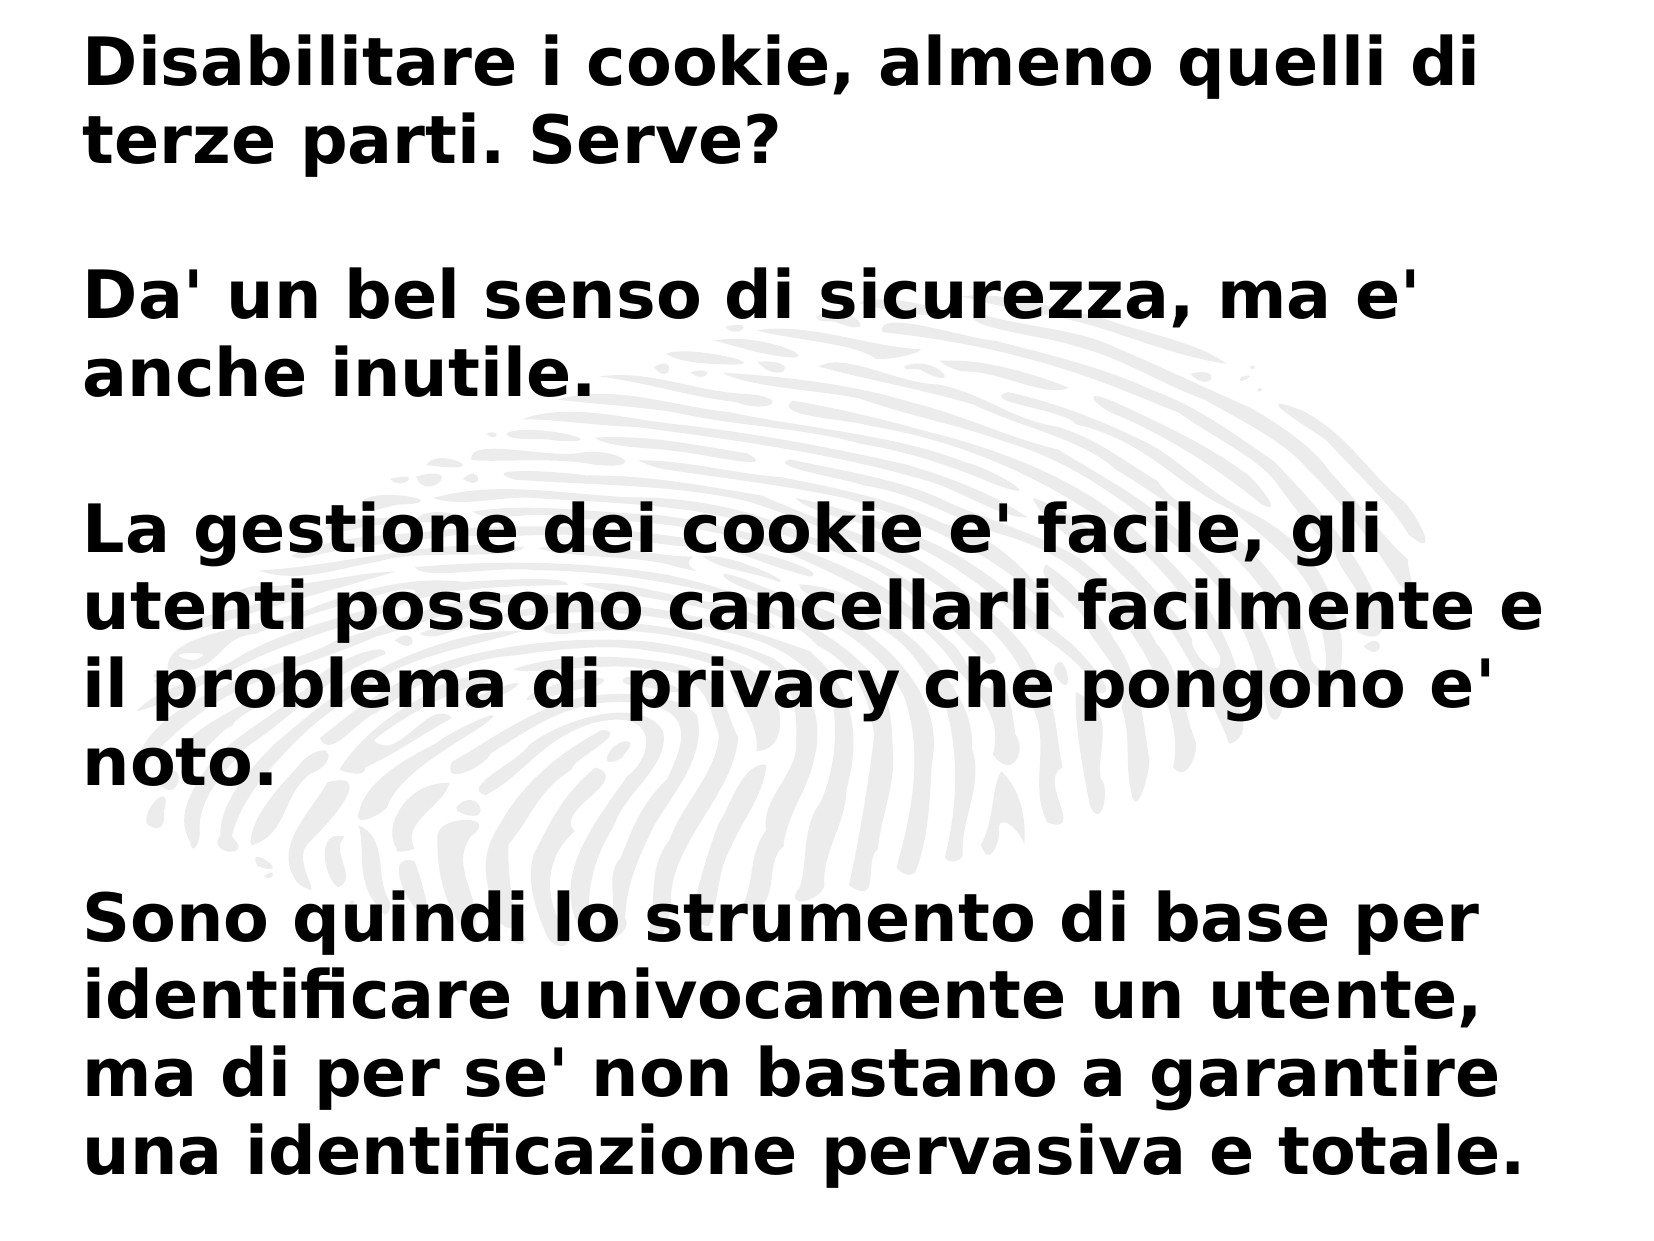

# Disabilitare i cookie, almeno quelli di terze parti. Serve?
Da' un bel senso di sicurezza, ma e' anche inutile.
La gestione dei cookie e' facile, gli utenti possono cancellarli facilmente e il problema di privacy che pongono e' noto.
Sono quindi lo strumento di base per identificare univocamente un utente, ma di per se' non bastano a garantire una identificazione pervasiva e totale.